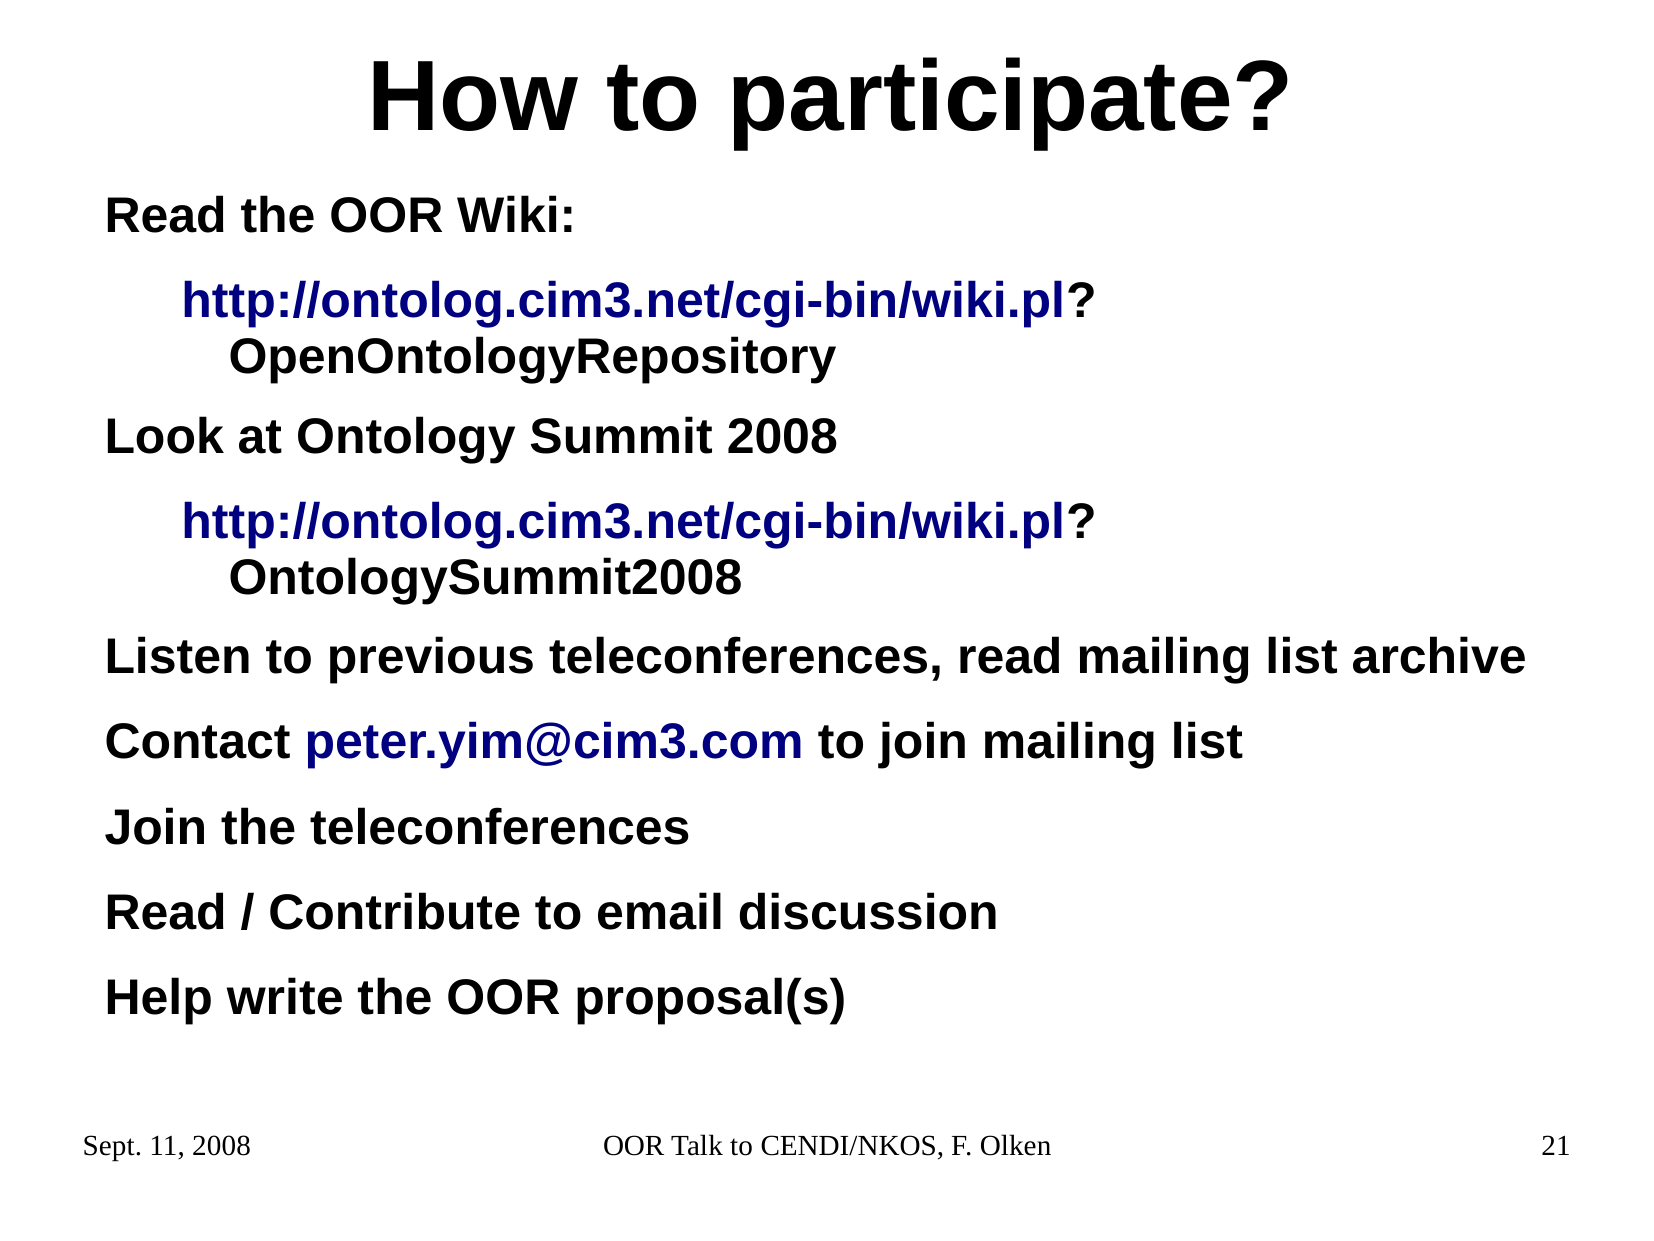

# How to participate?
Read the OOR Wiki:
http://ontolog.cim3.net/cgi-bin/wiki.pl?OpenOntologyRepository
Look at Ontology Summit 2008
http://ontolog.cim3.net/cgi-bin/wiki.pl?OntologySummit2008
Listen to previous teleconferences, read mailing list archive
Contact peter.yim@cim3.com to join mailing list
Join the teleconferences
Read / Contribute to email discussion
Help write the OOR proposal(s)
Sept. 11, 2008
OOR Talk to CENDI/NKOS, F. Olken
21